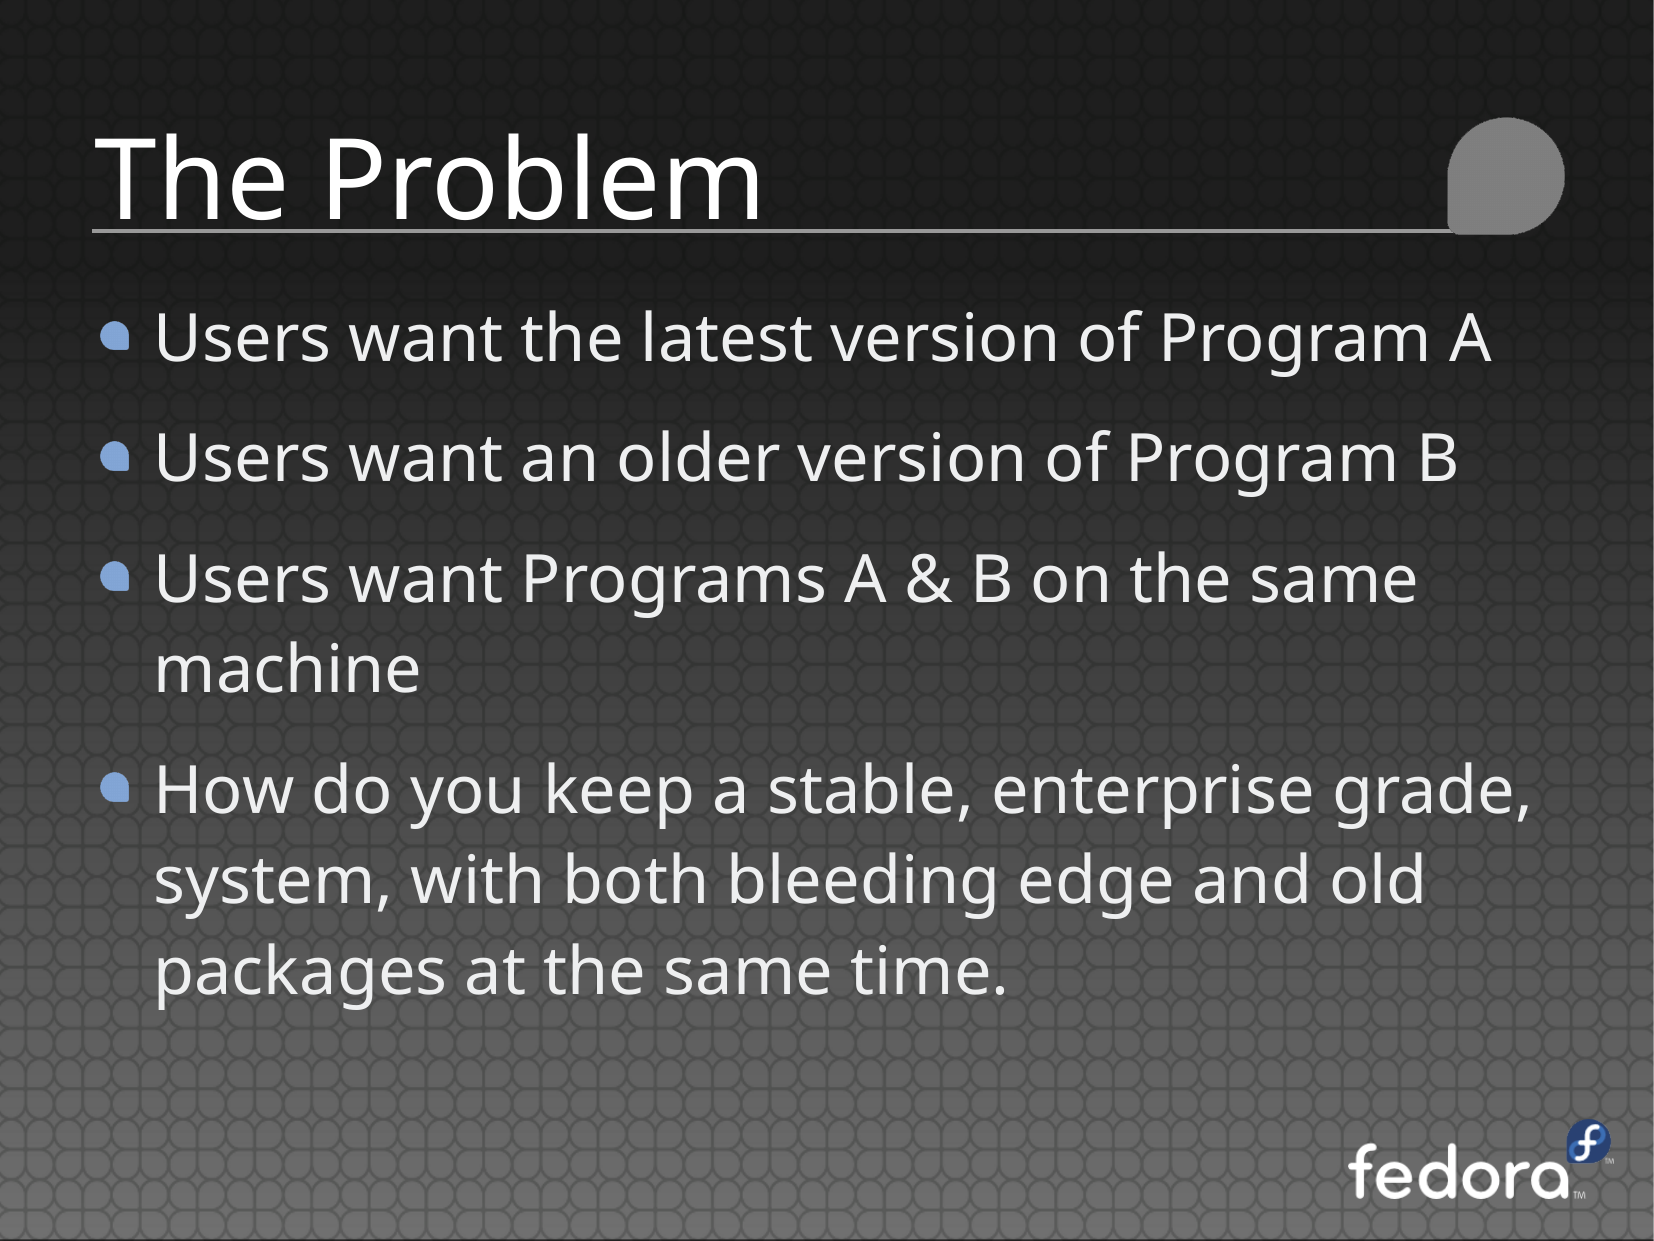

The Problem
# Users want the latest version of Program A
Users want an older version of Program B
Users want Programs A & B on the same machine
How do you keep a stable, enterprise grade, system, with both bleeding edge and old packages at the same time.